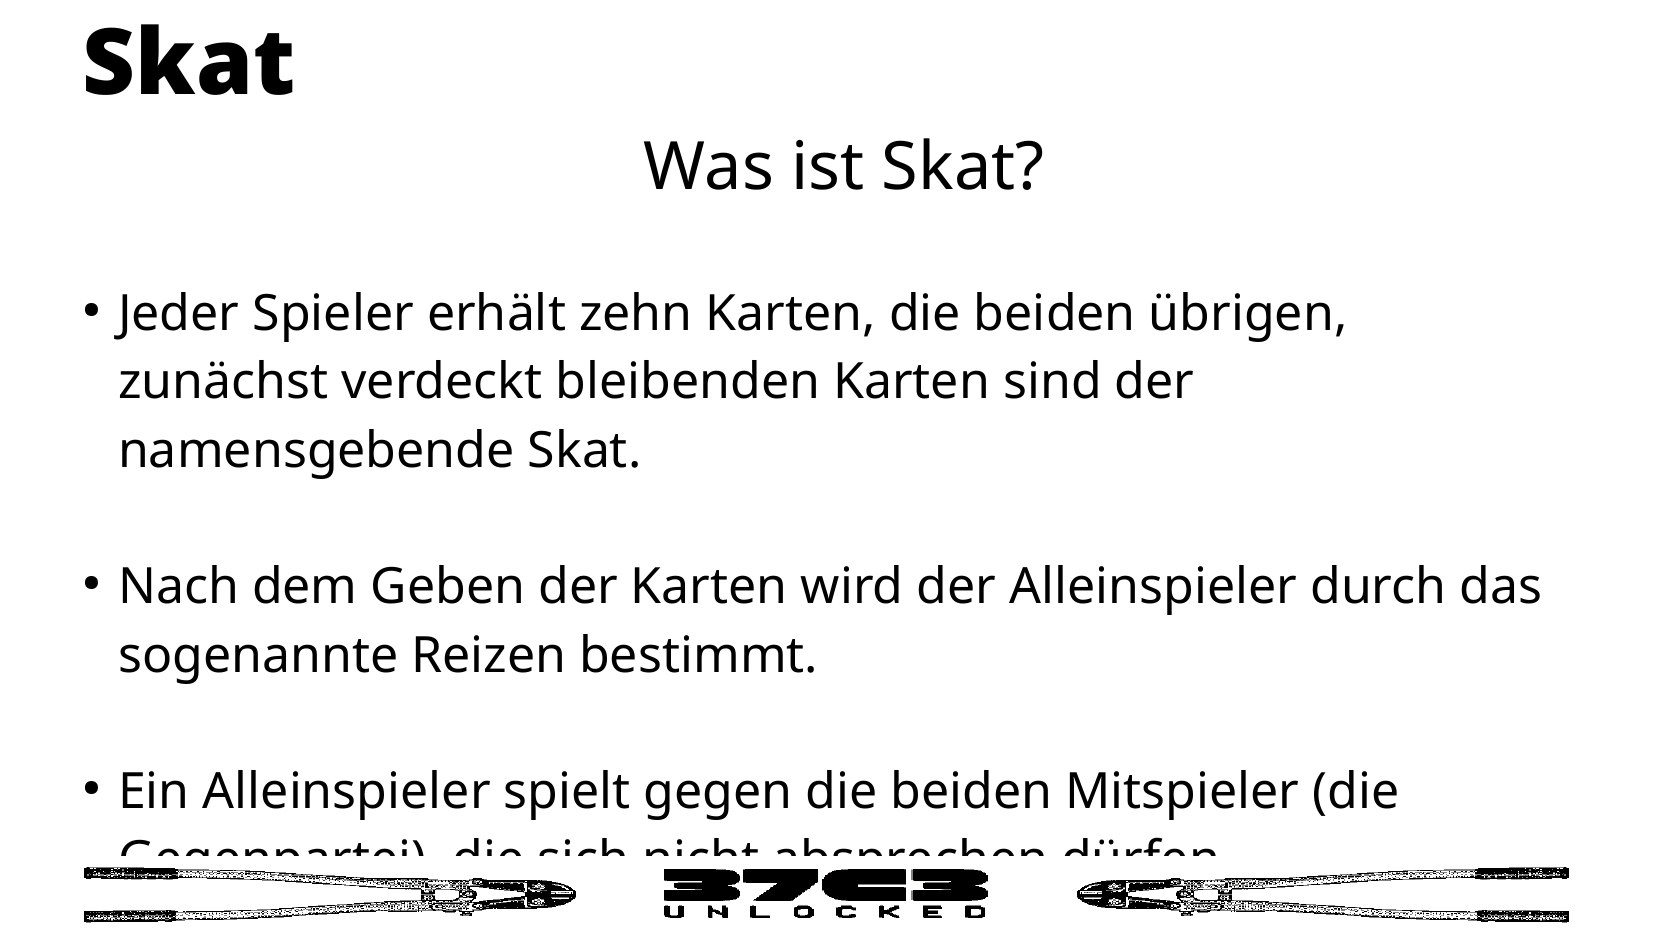

# Skat
Was ist Skat?
Jeder Spieler erhält zehn Karten, die beiden übrigen, zunächst verdeckt bleibenden Karten sind der namensgebende Skat.
Nach dem Geben der Karten wird der Alleinspieler durch das sogenannte Reizen bestimmt.
Ein Alleinspieler spielt gegen die beiden Mitspieler (die Gegenpartei), die sich nicht absprechen dürfen.